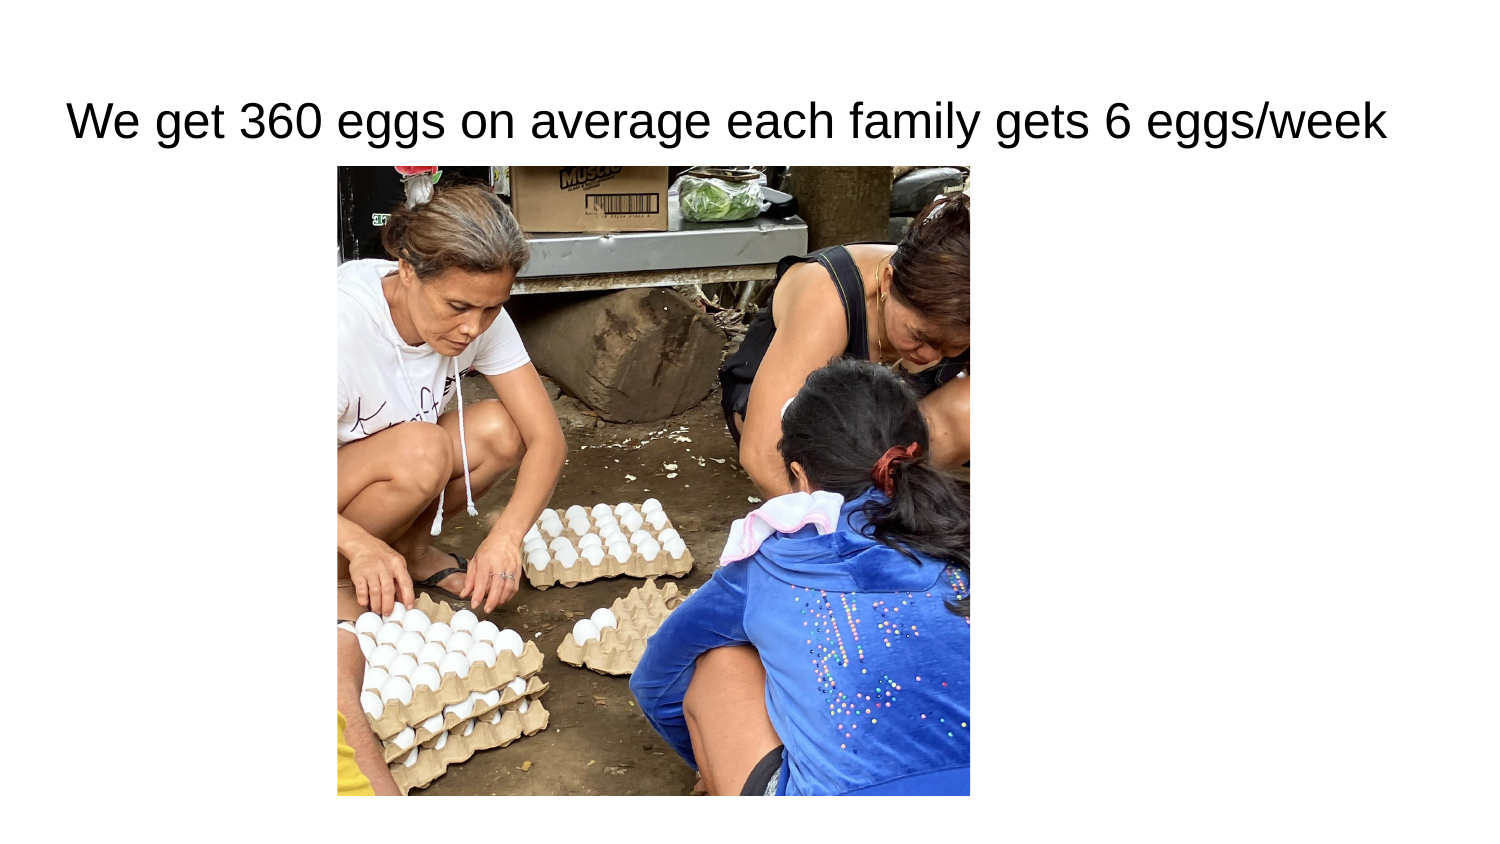

# We get 360 eggs on average each family gets 6 eggs/week